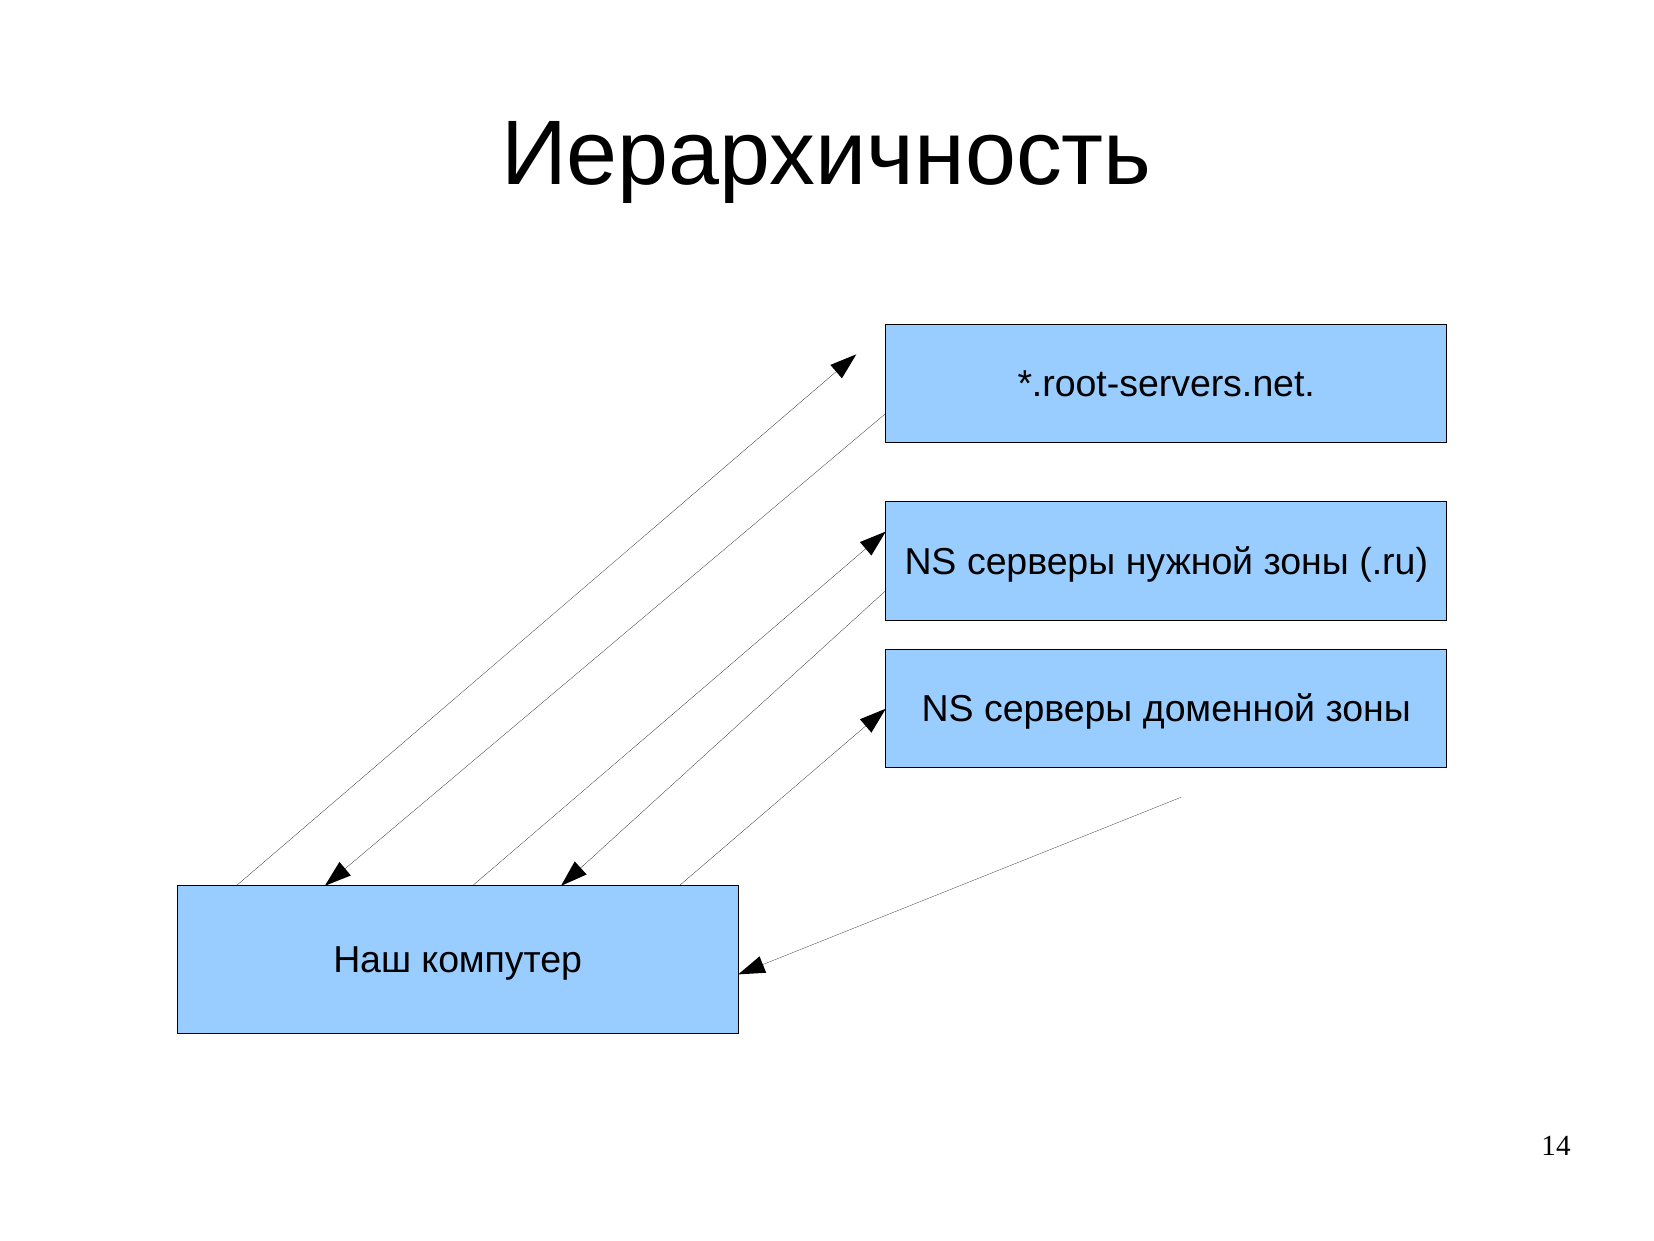

# Иерархичность
*.root-servers.net.
NS серверы нужной зоны (.ru)
NS серверы доменной зоны
Наш компутер
14